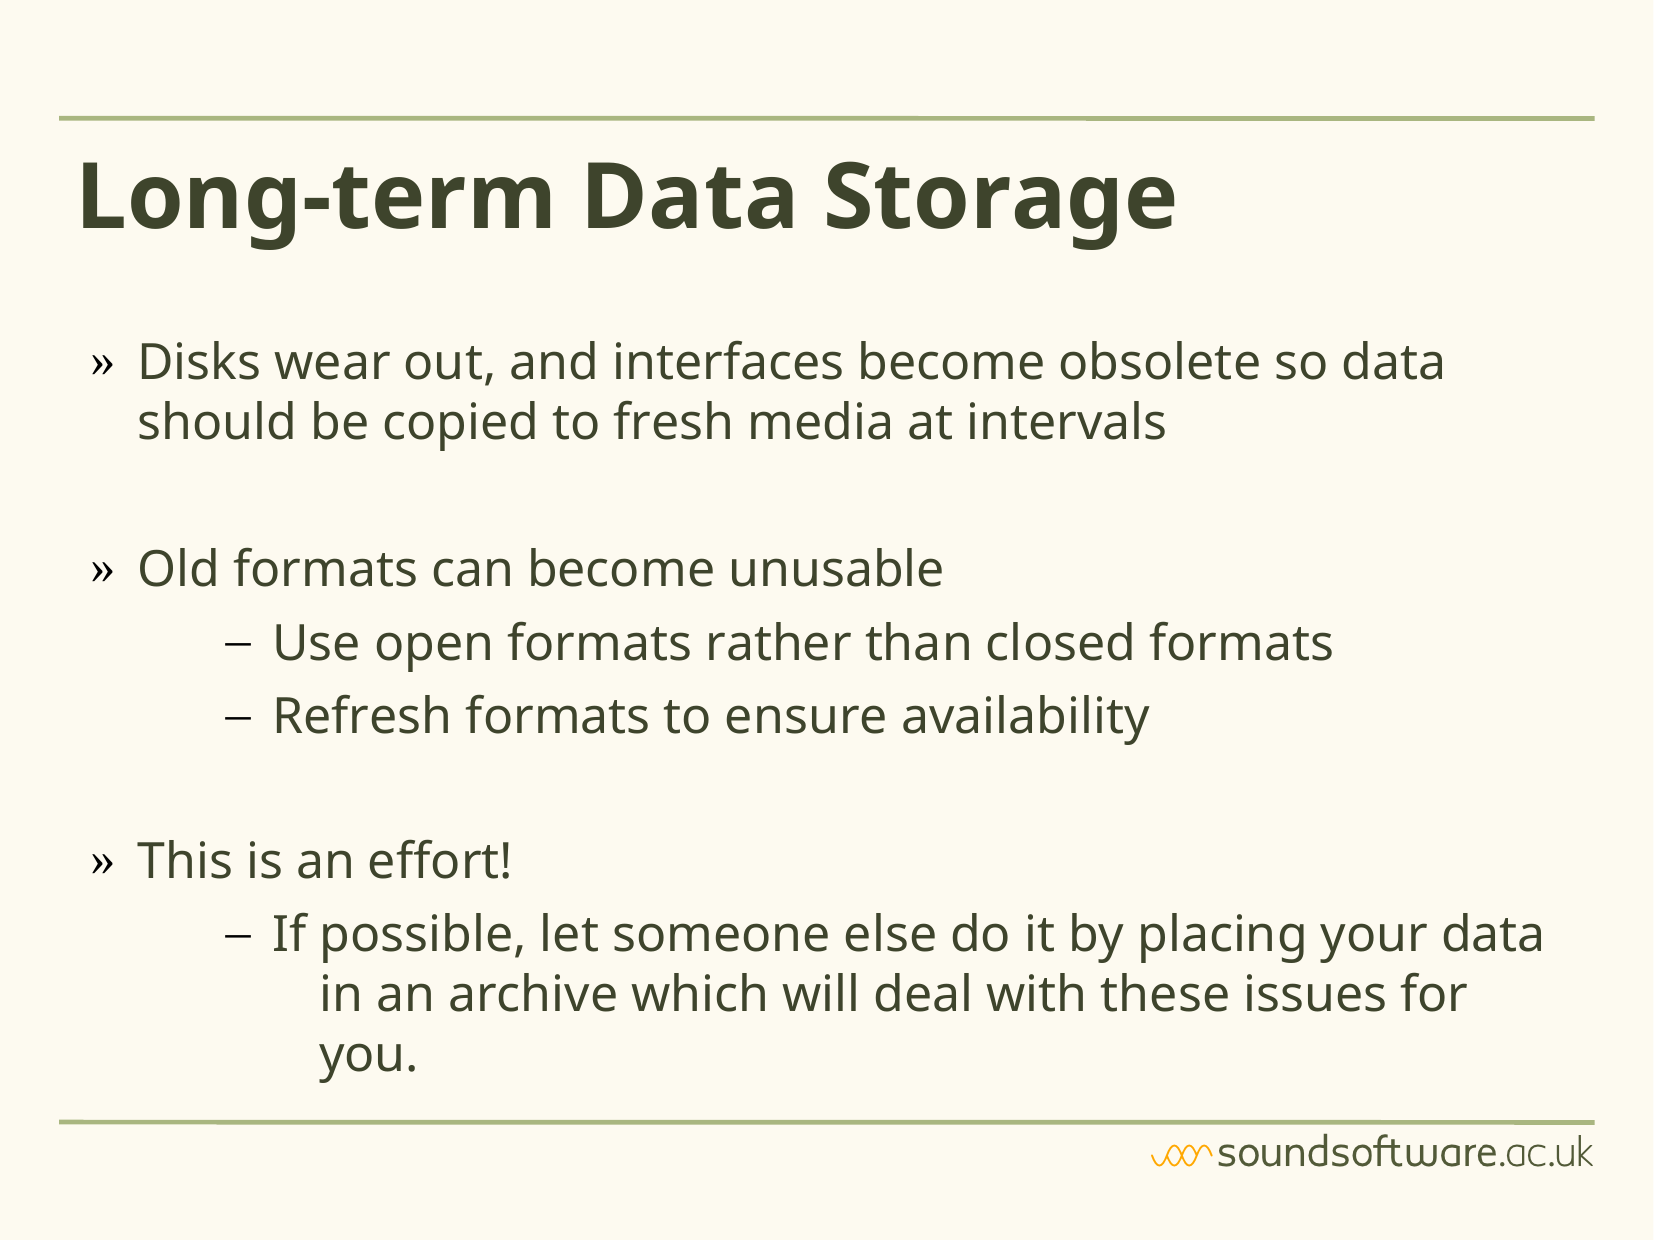

# Long-term Data Storage
Disks wear out, and interfaces become obsolete so data should be copied to fresh media at intervals
Old formats can become unusable
Use open formats rather than closed formats
Refresh formats to ensure availability
This is an effort!
If possible, let someone else do it by placing your data in an archive which will deal with these issues for you.